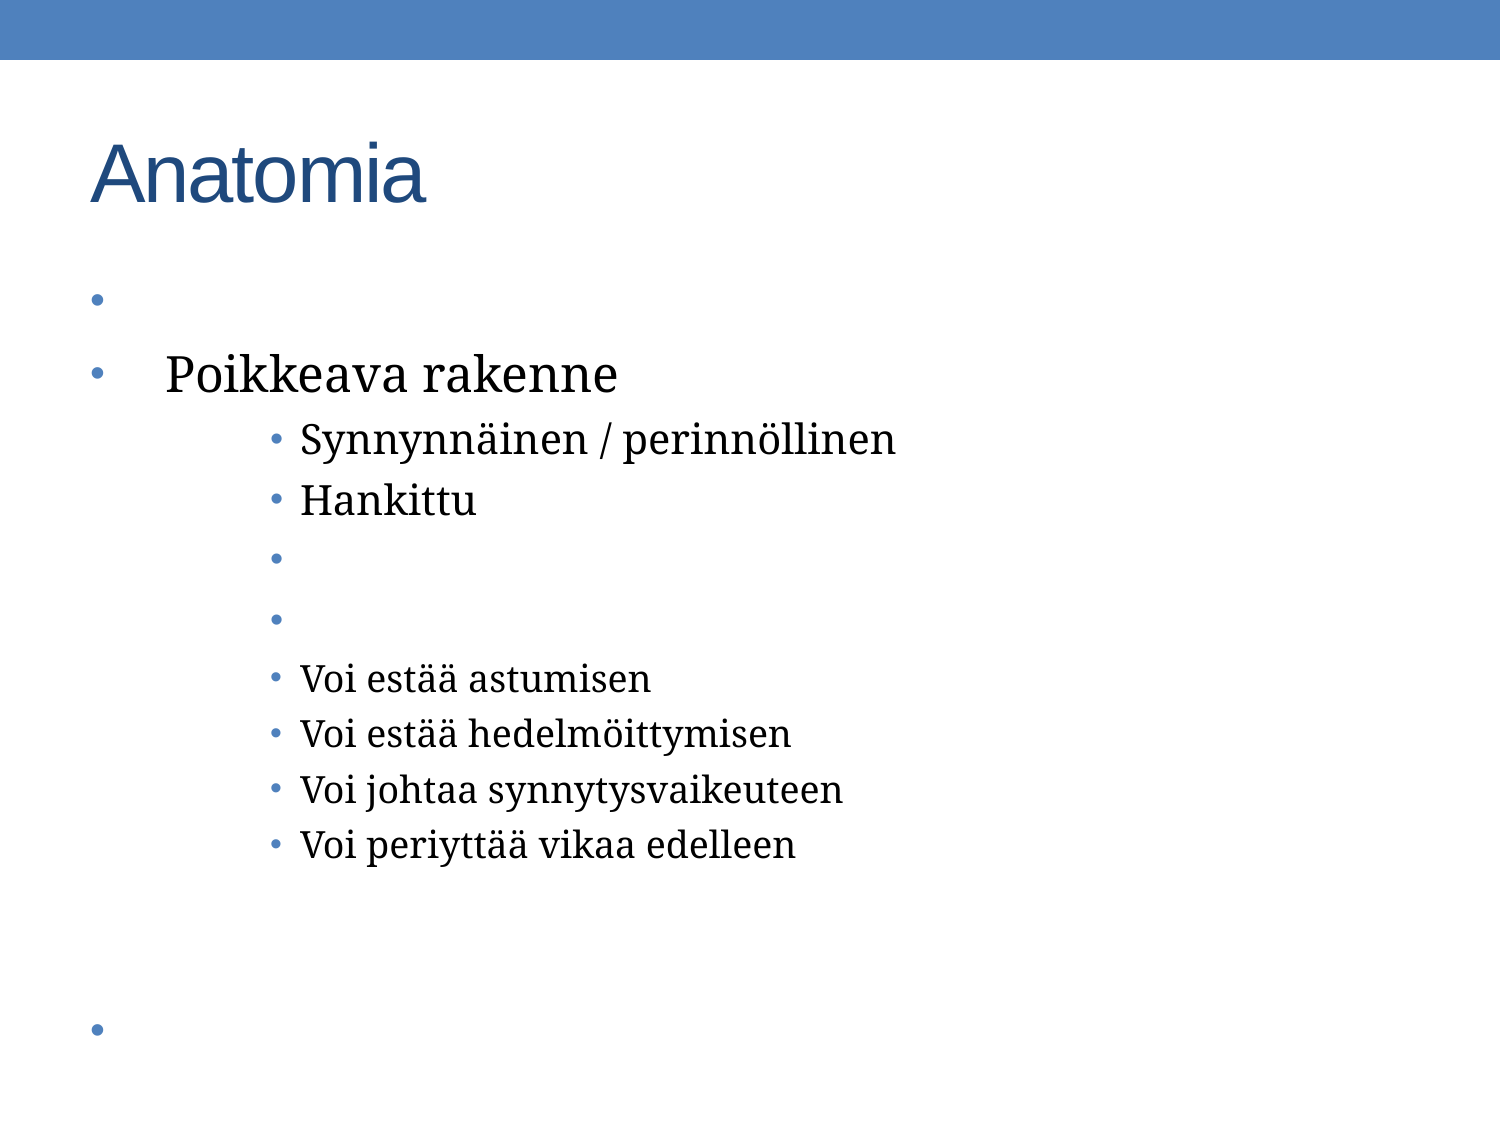

# Anatomia
Poikkeava rakenne
Synnynnäinen / perinnöllinen
Hankittu
Voi estää astumisen
Voi estää hedelmöittymisen
Voi johtaa synnytysvaikeuteen
Voi periyttää vikaa edelleen